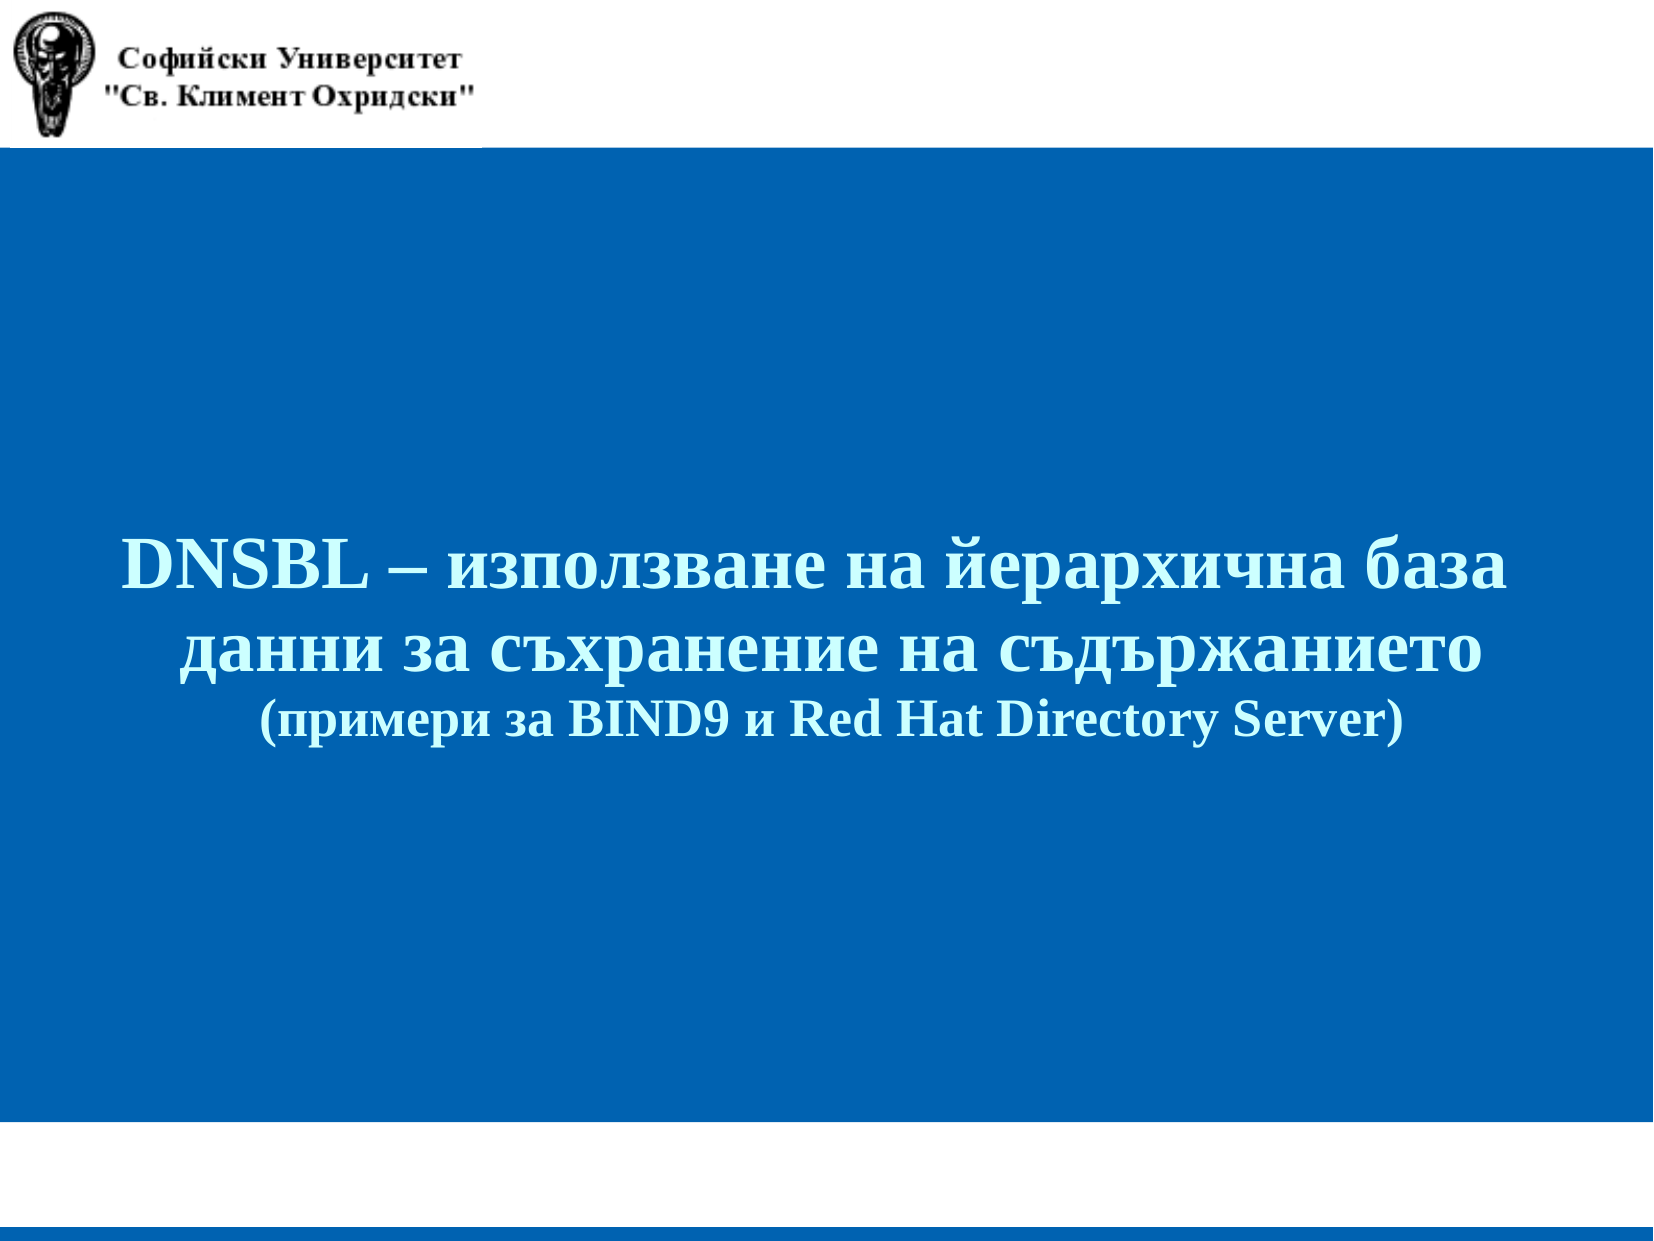

DNSBL – използване на йерархична база данни за съхранение на съдържанието
(примери за BIND9 и Red Hat Directory Server)